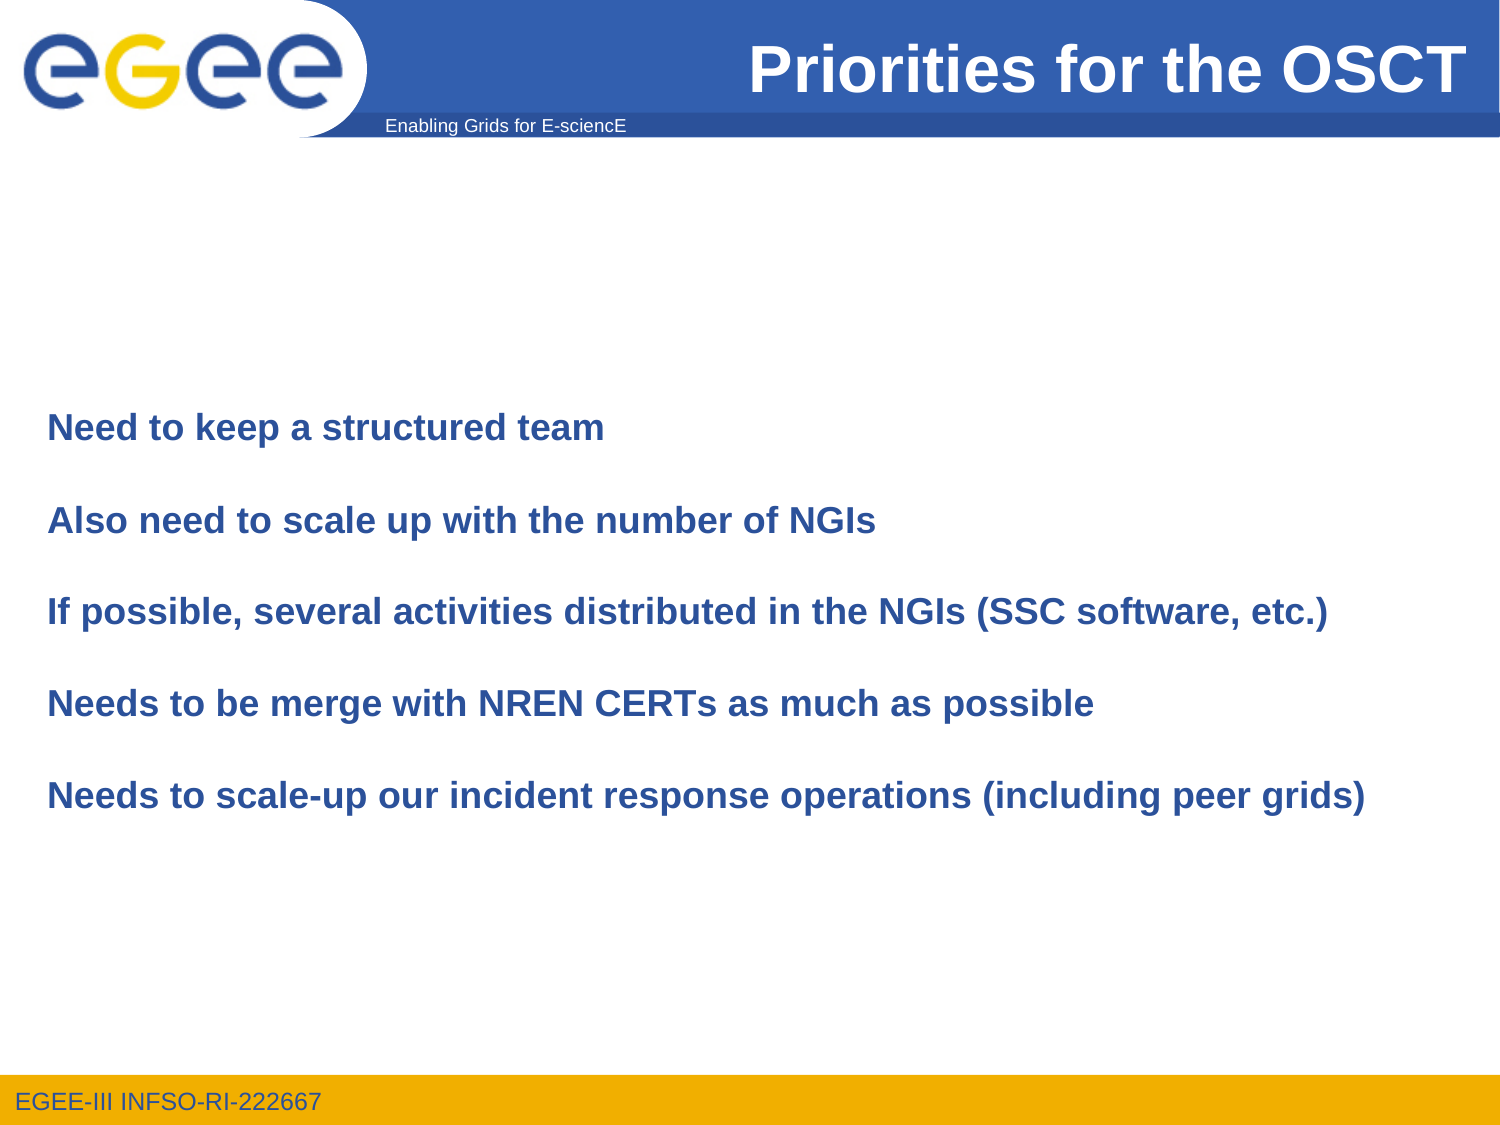

# Priorities for the OSCT
 Need to keep a structured team
 Also need to scale up with the number of NGIs
 If possible, several activities distributed in the NGIs (SSC software, etc.)
 Needs to be merge with NREN CERTs as much as possible
 Needs to scale-up our incident response operations (including peer grids)
team